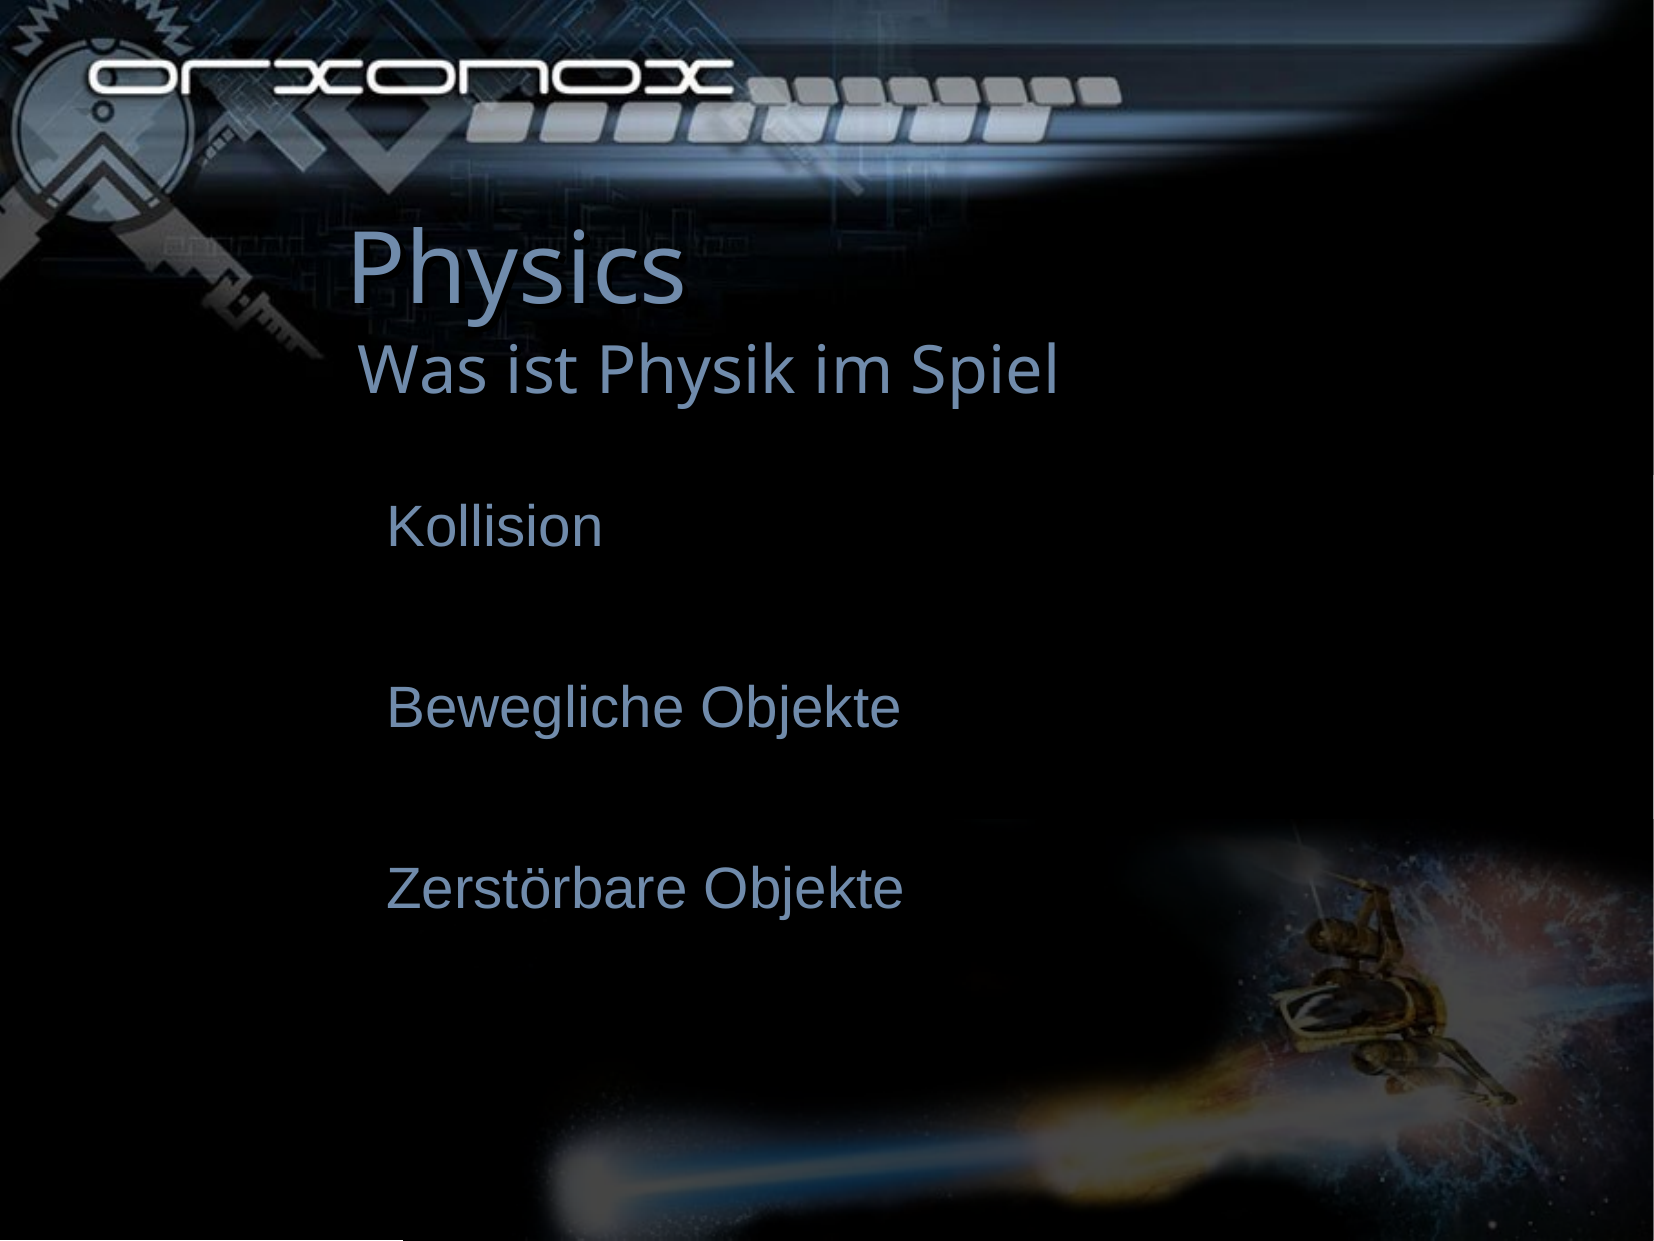

Physics
Was ist Physik im Spiel
Kollision
Bewegliche Objekte
Zerstörbare Objekte